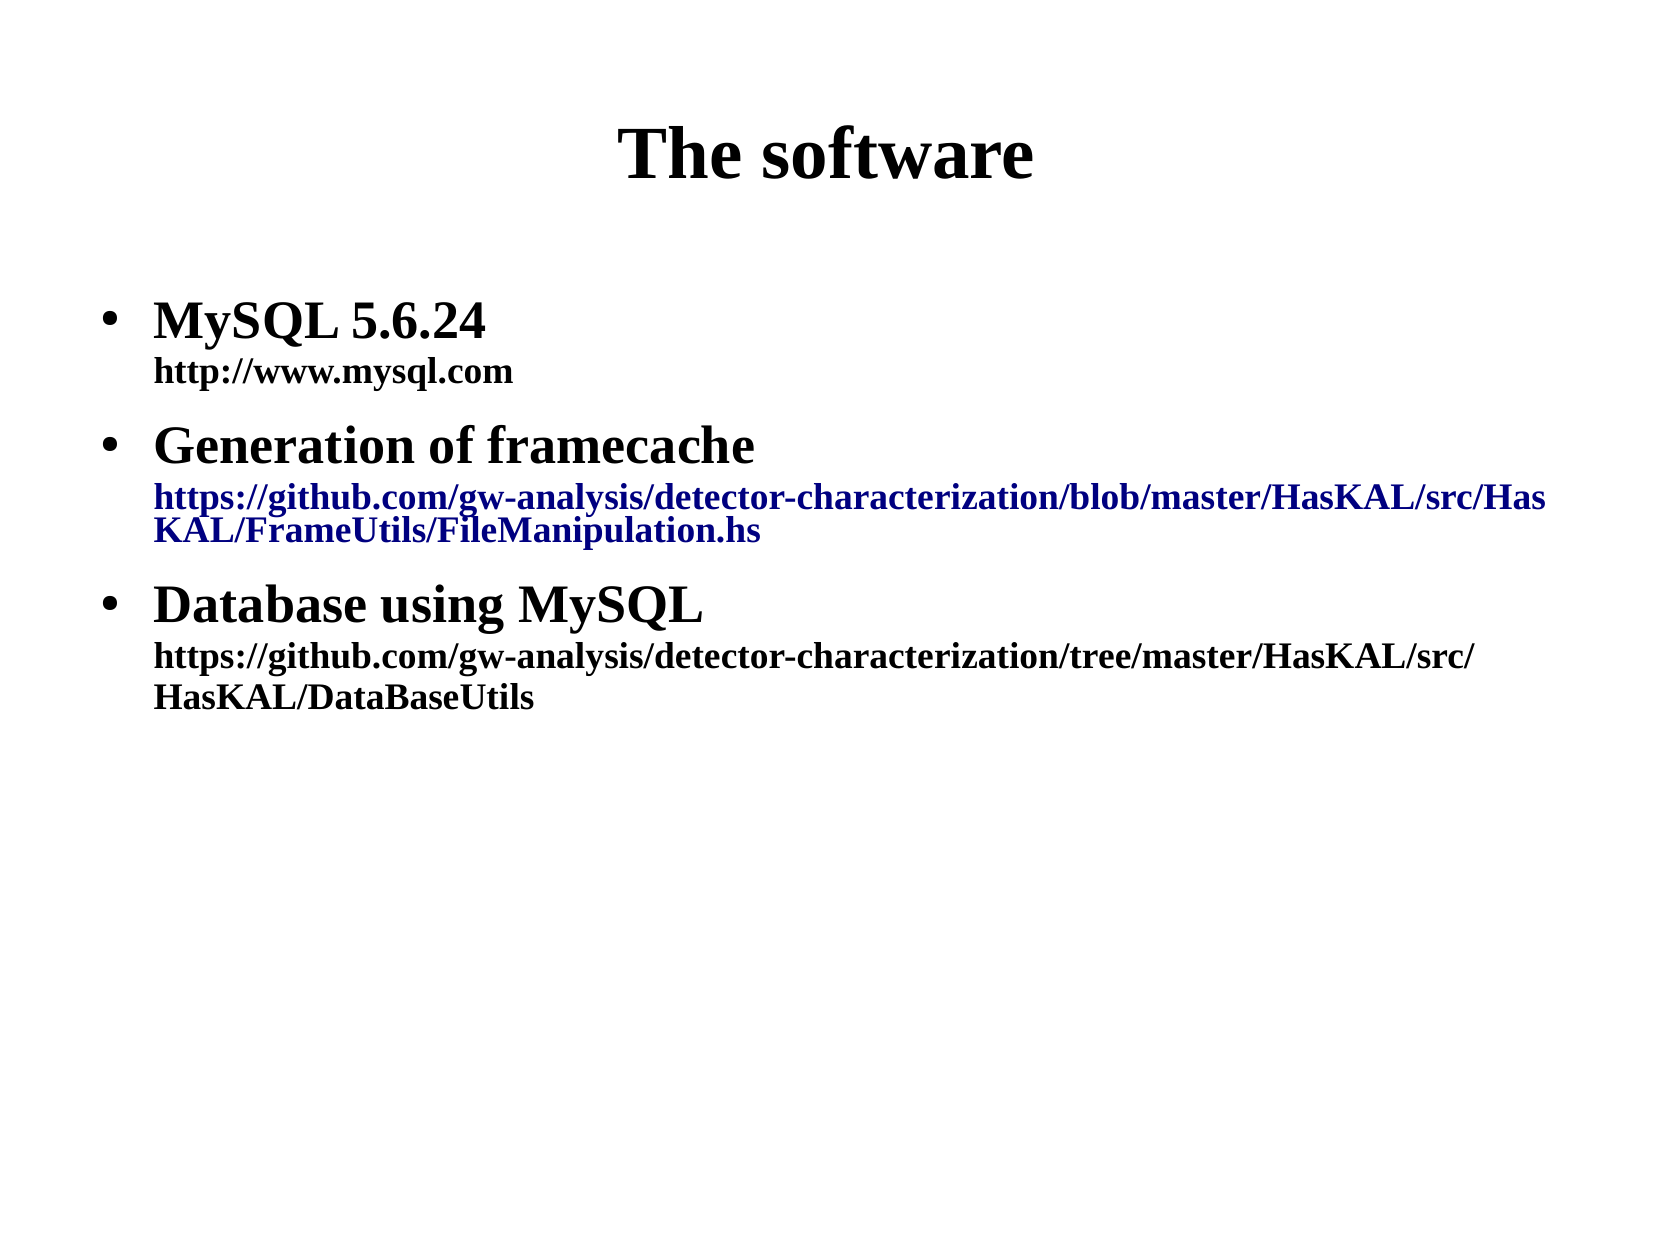

# The software
MySQL 5.6.24
http://www.mysql.com
Generation of framecache
https://github.com/gw-analysis/detector-characterization/blob/master/HasKAL/src/HasKAL/FrameUtils/FileManipulation.hs
Database using MySQL
https://github.com/gw-analysis/detector-characterization/tree/master/HasKAL/src/HasKAL/DataBaseUtils